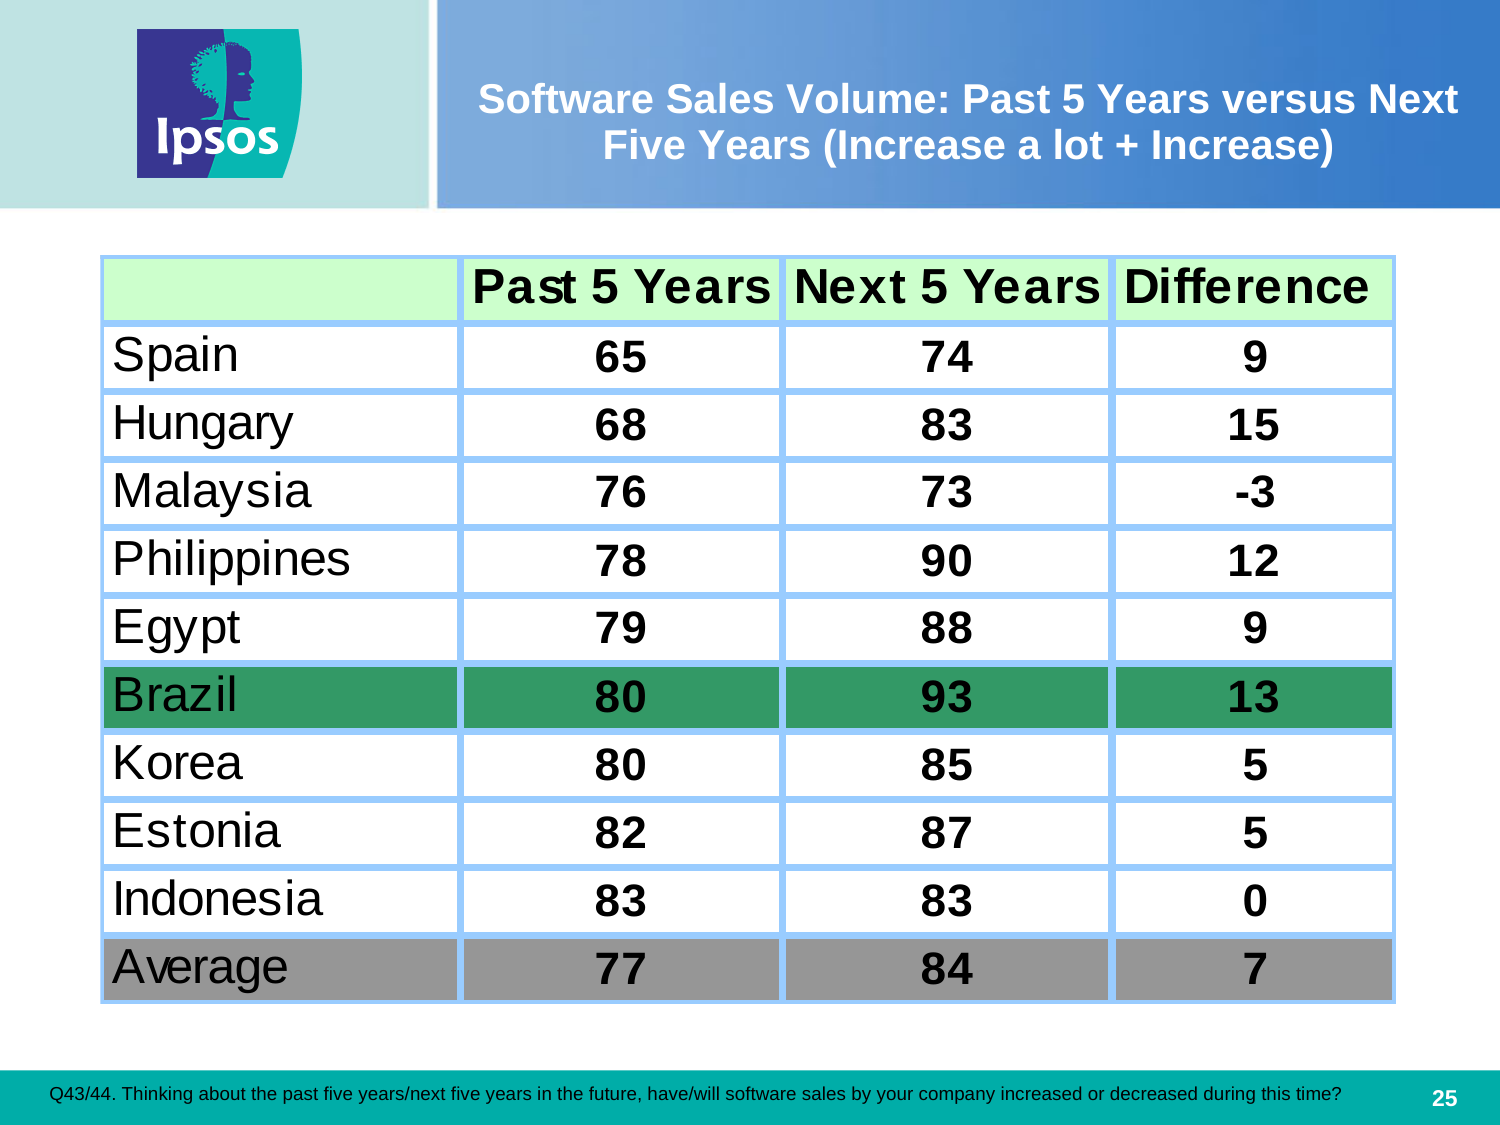

# Software Sales Volume: Past 5 Years versus Next Five Years (Increase a lot + Increase)
 Q43/44. Thinking about the past five years/next five years in the future, have/will software sales by your company increased or decreased during this time?